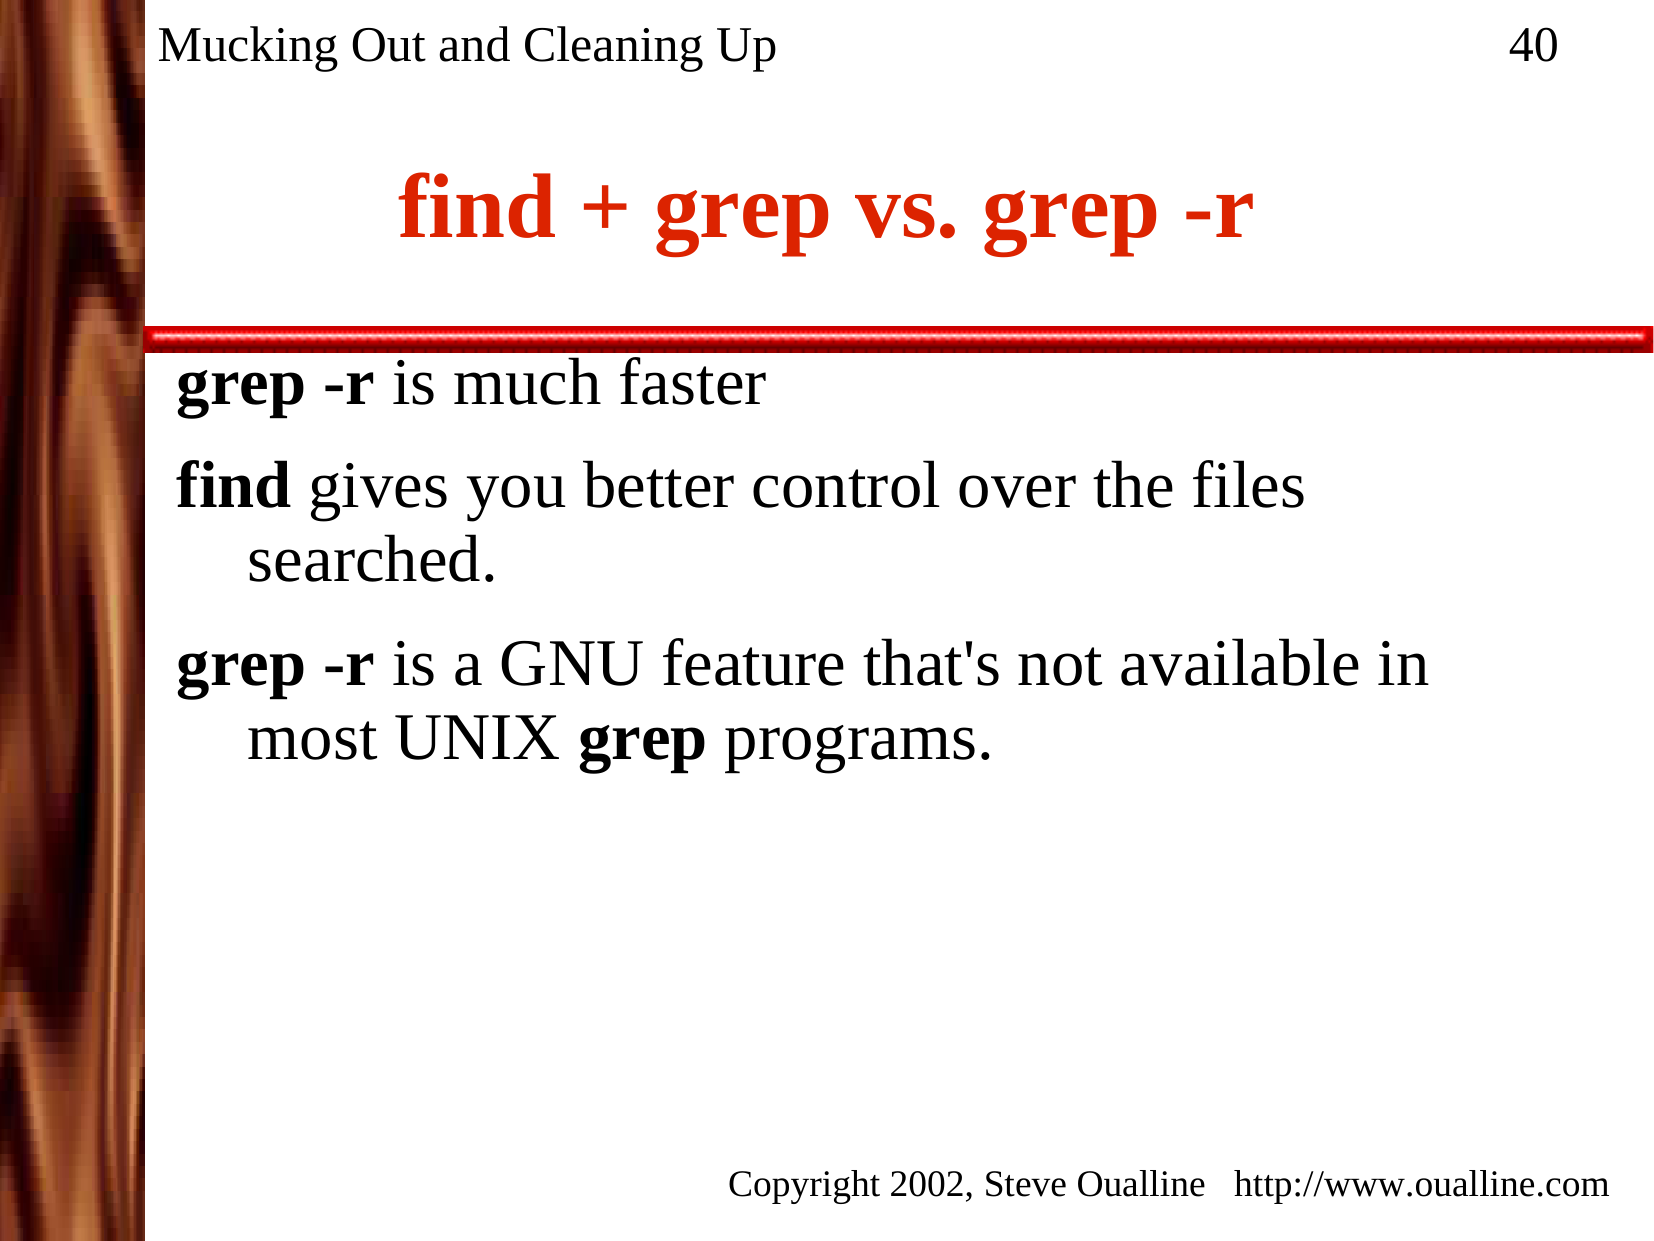

# find + grep vs. grep -r
grep -r is much faster
find gives you better control over the files searched.
grep -r is a GNU feature that's not available in most UNIX grep programs.